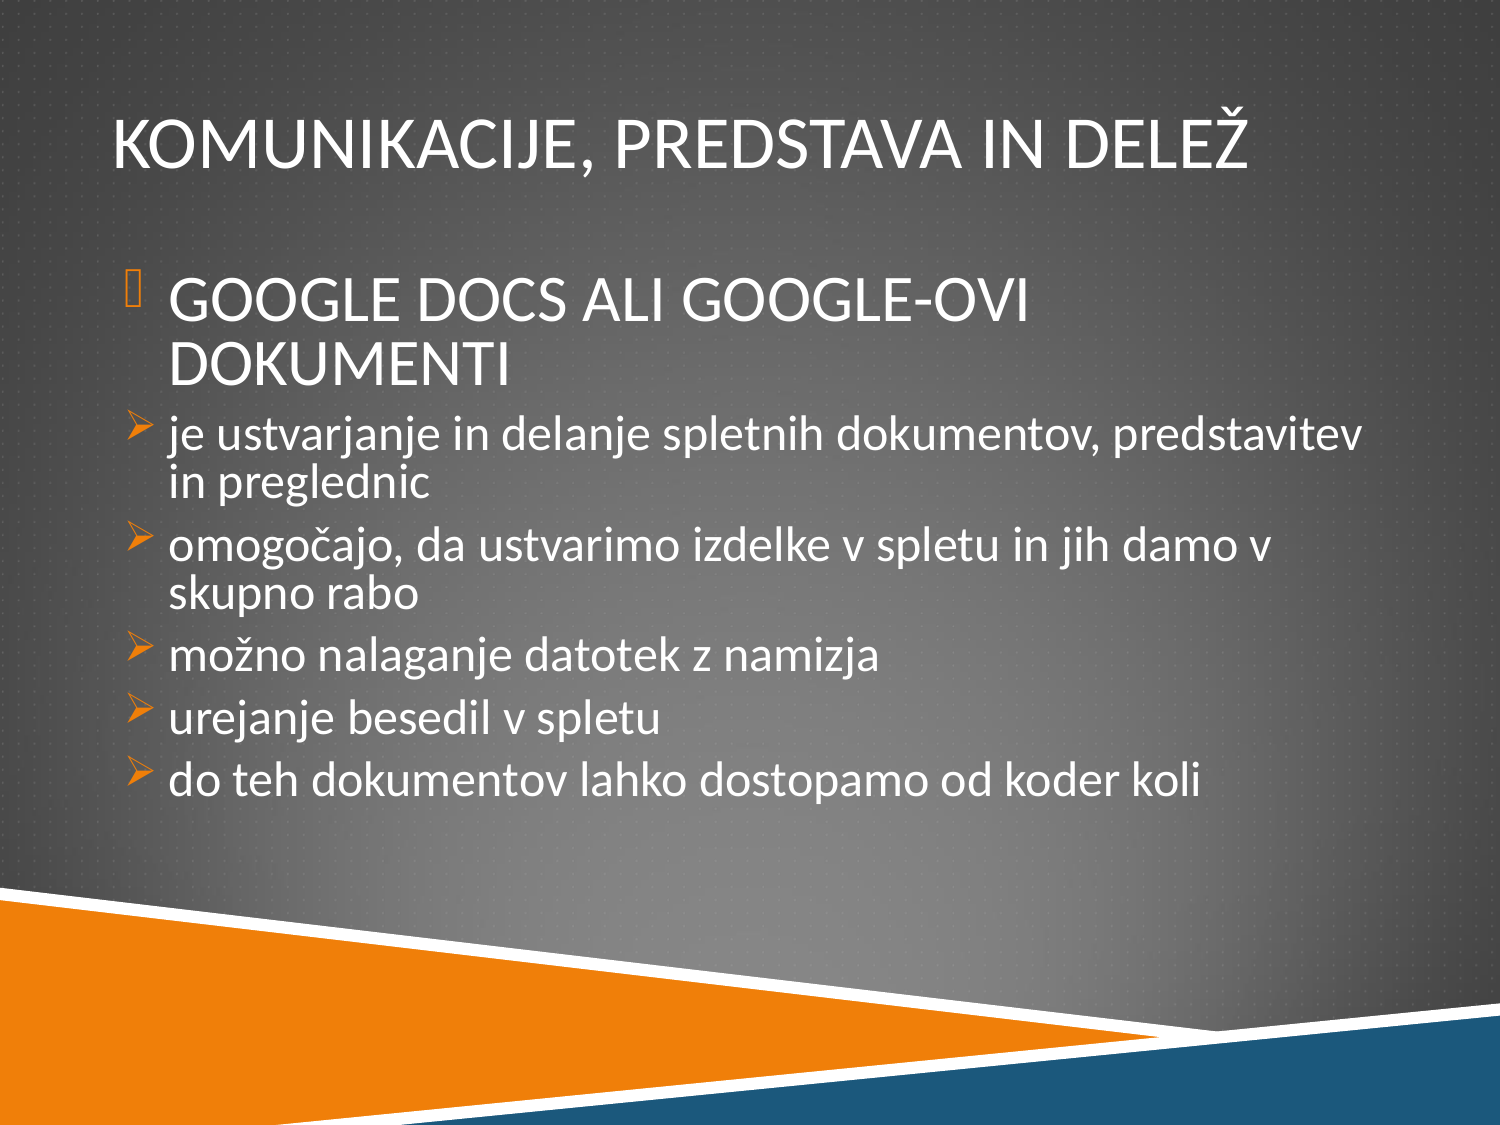

# KOMUNIKACIJE, PREDSTAVA IN DELEŽ
GOOGLE DOCS ALI GOOGLE-OVI DOKUMENTI
je ustvarjanje in delanje spletnih dokumentov, predstavitev in preglednic
omogočajo, da ustvarimo izdelke v spletu in jih damo v skupno rabo
možno nalaganje datotek z namizja
urejanje besedil v spletu
do teh dokumentov lahko dostopamo od koder koli